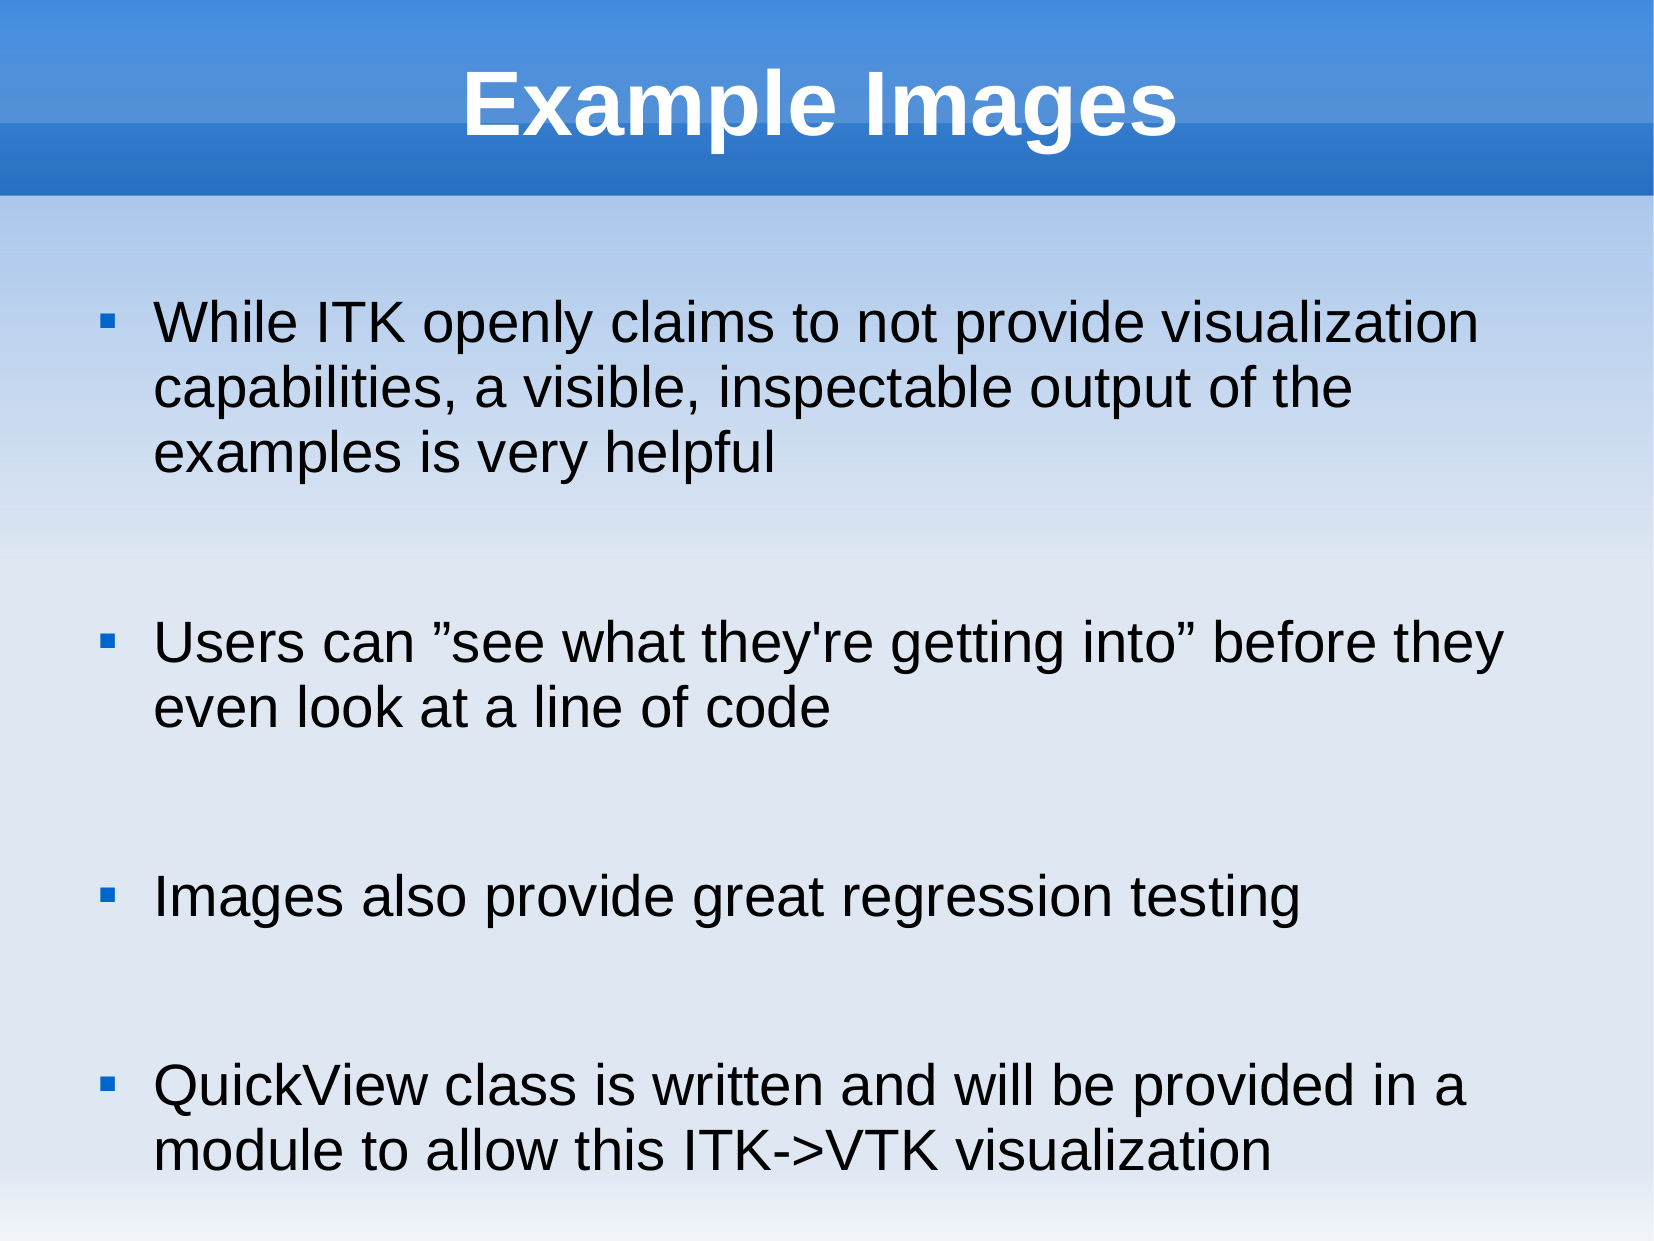

# Example Images
While ITK openly claims to not provide visualization capabilities, a visible, inspectable output of the examples is very helpful
Users can ”see what they're getting into” before they even look at a line of code
Images also provide great regression testing
QuickView class is written and will be provided in a module to allow this ITK->VTK visualization